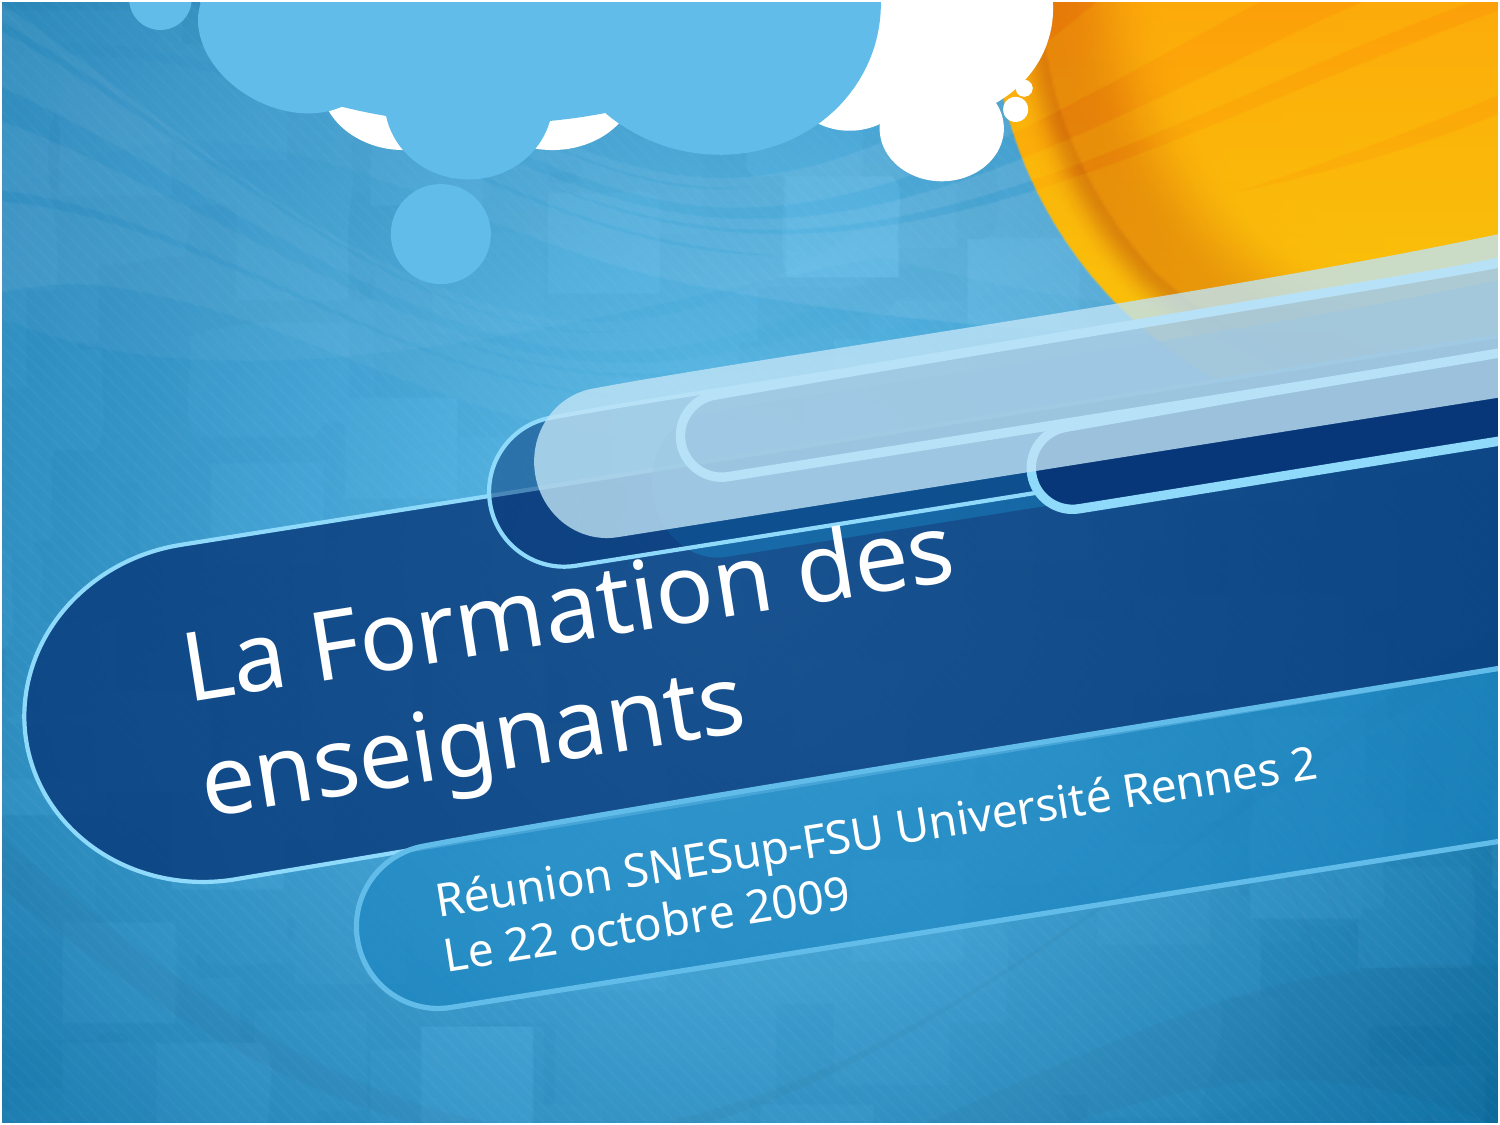

La Formation des enseignants
Réunion SNESup-FSU Université Rennes 2
Le 22 octobre 2009